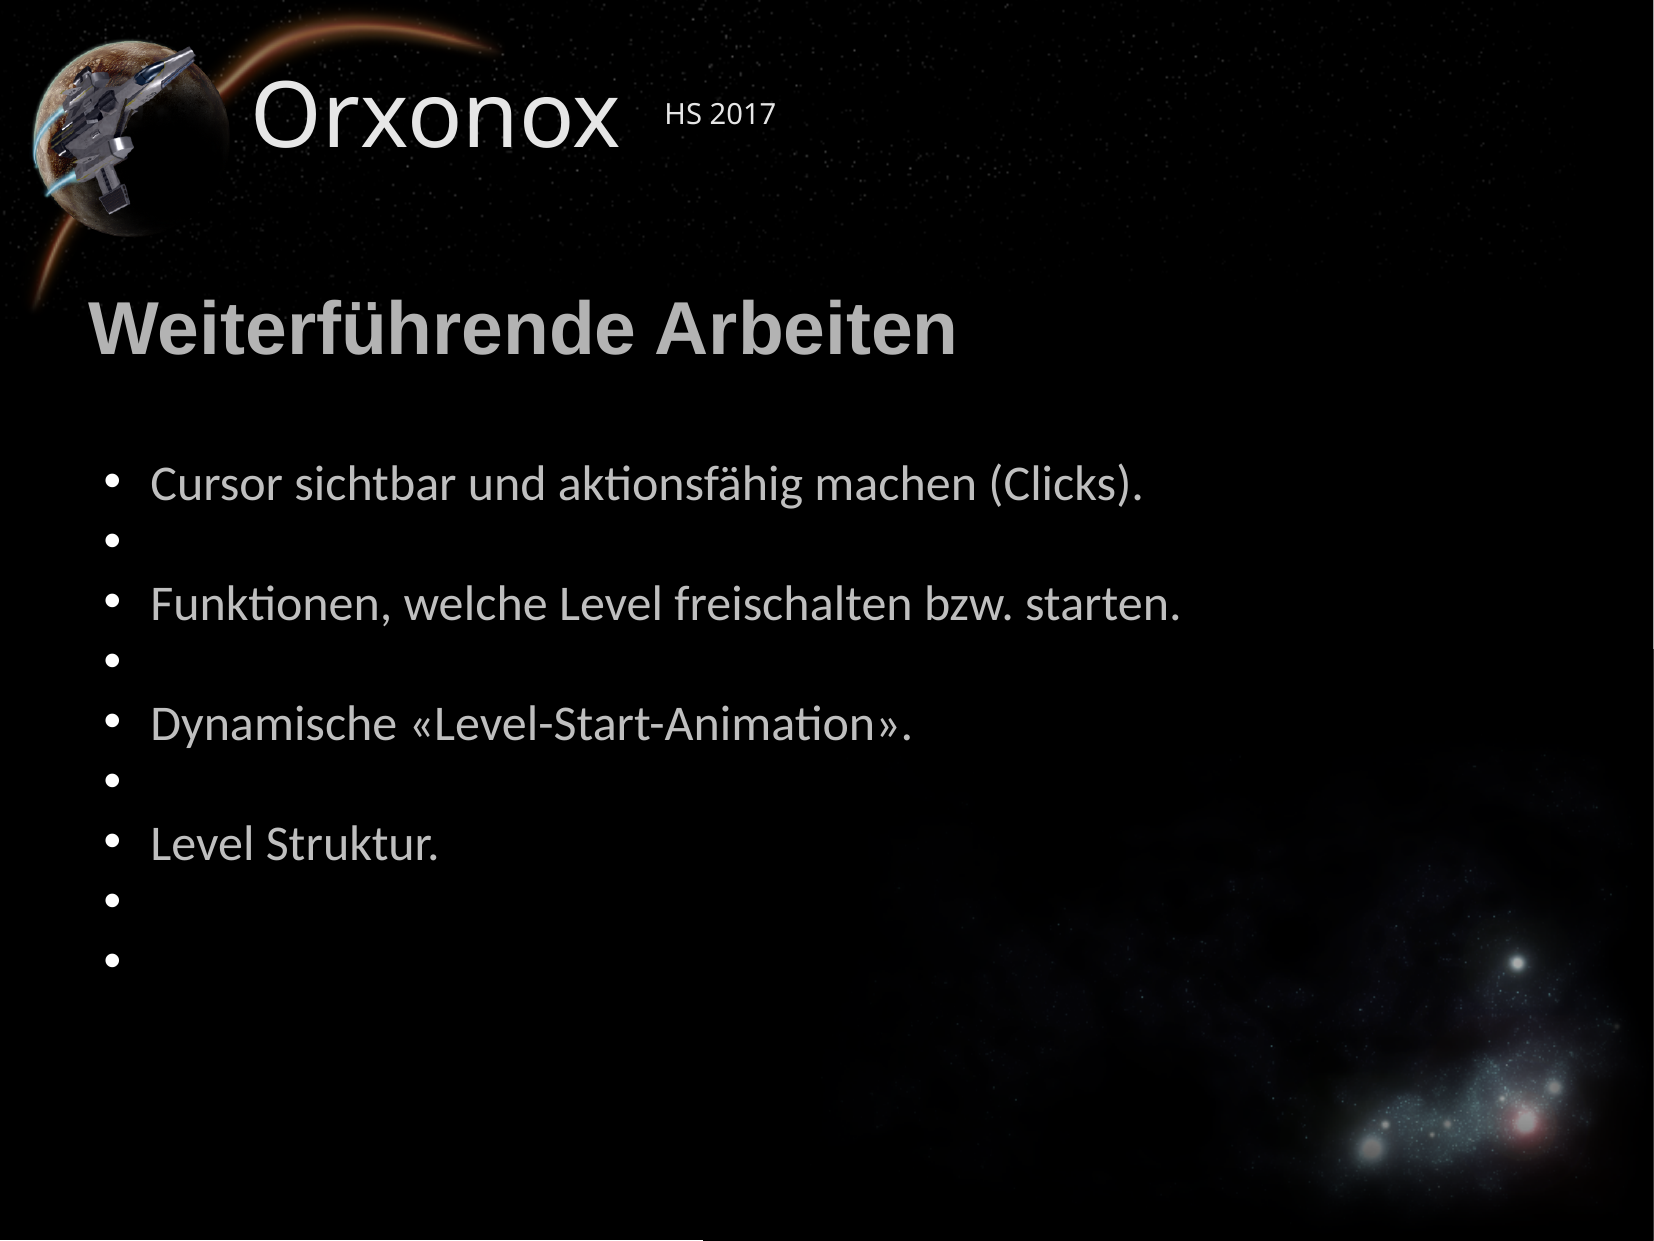

Weiterführende Arbeiten
Cursor sichtbar und aktionsfähig machen (Clicks).
Funktionen, welche Level freischalten bzw. starten.
Dynamische «Level-Start-Animation».
Level Struktur.